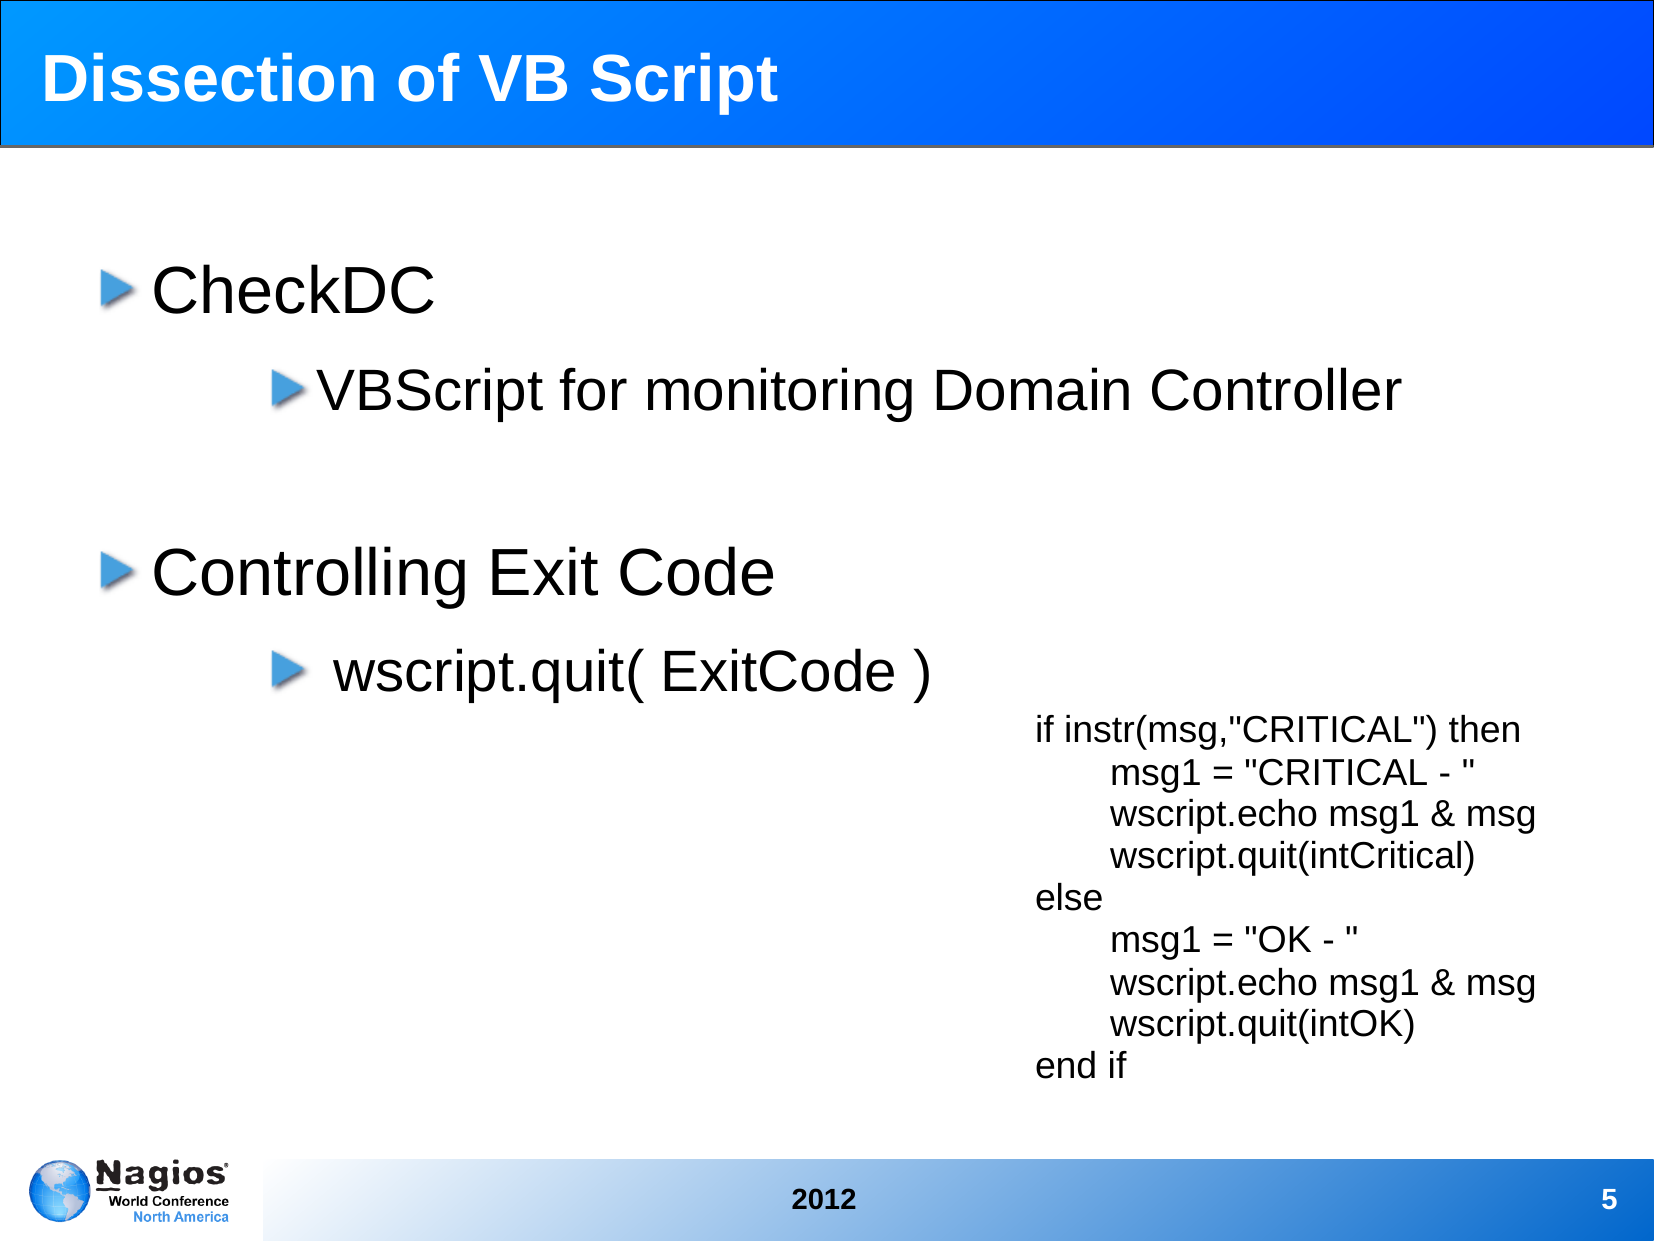

# Dissection of VB Script
CheckDC
VBScript for monitoring Domain Controller
Controlling Exit Code
 wscript.quit( ExitCode )
	if instr(msg,"CRITICAL") then
		msg1 = "CRITICAL - "
		wscript.echo msg1 & msg
		wscript.quit(intCritical)
	else
		msg1 = "OK - "
		wscript.echo msg1 & msg
		wscript.quit(intOK)
	end if
2011
5